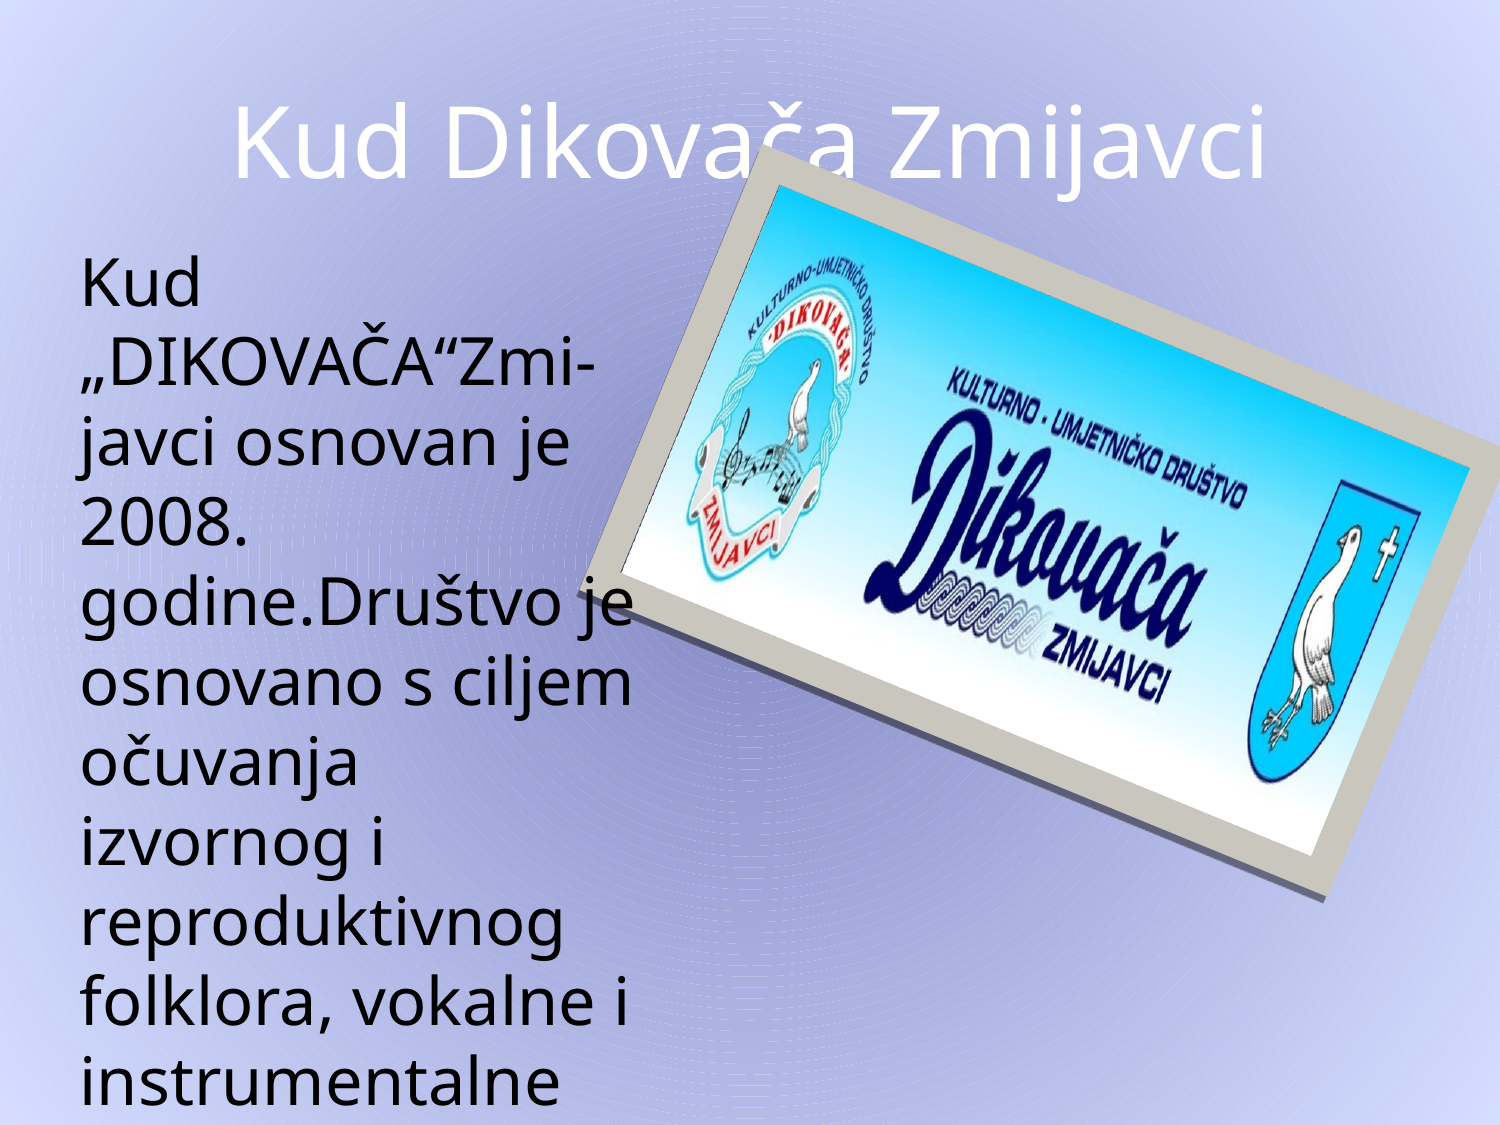

# Kud Dikovača Zmijavci
Kud „DIKOVAČA“Zmi-
javci osnovan je 2008. godine.Društvo je osnovano s ciljem očuvanja izvornog i reproduktivnog folklora, vokalne i instrumentalne glazbe.